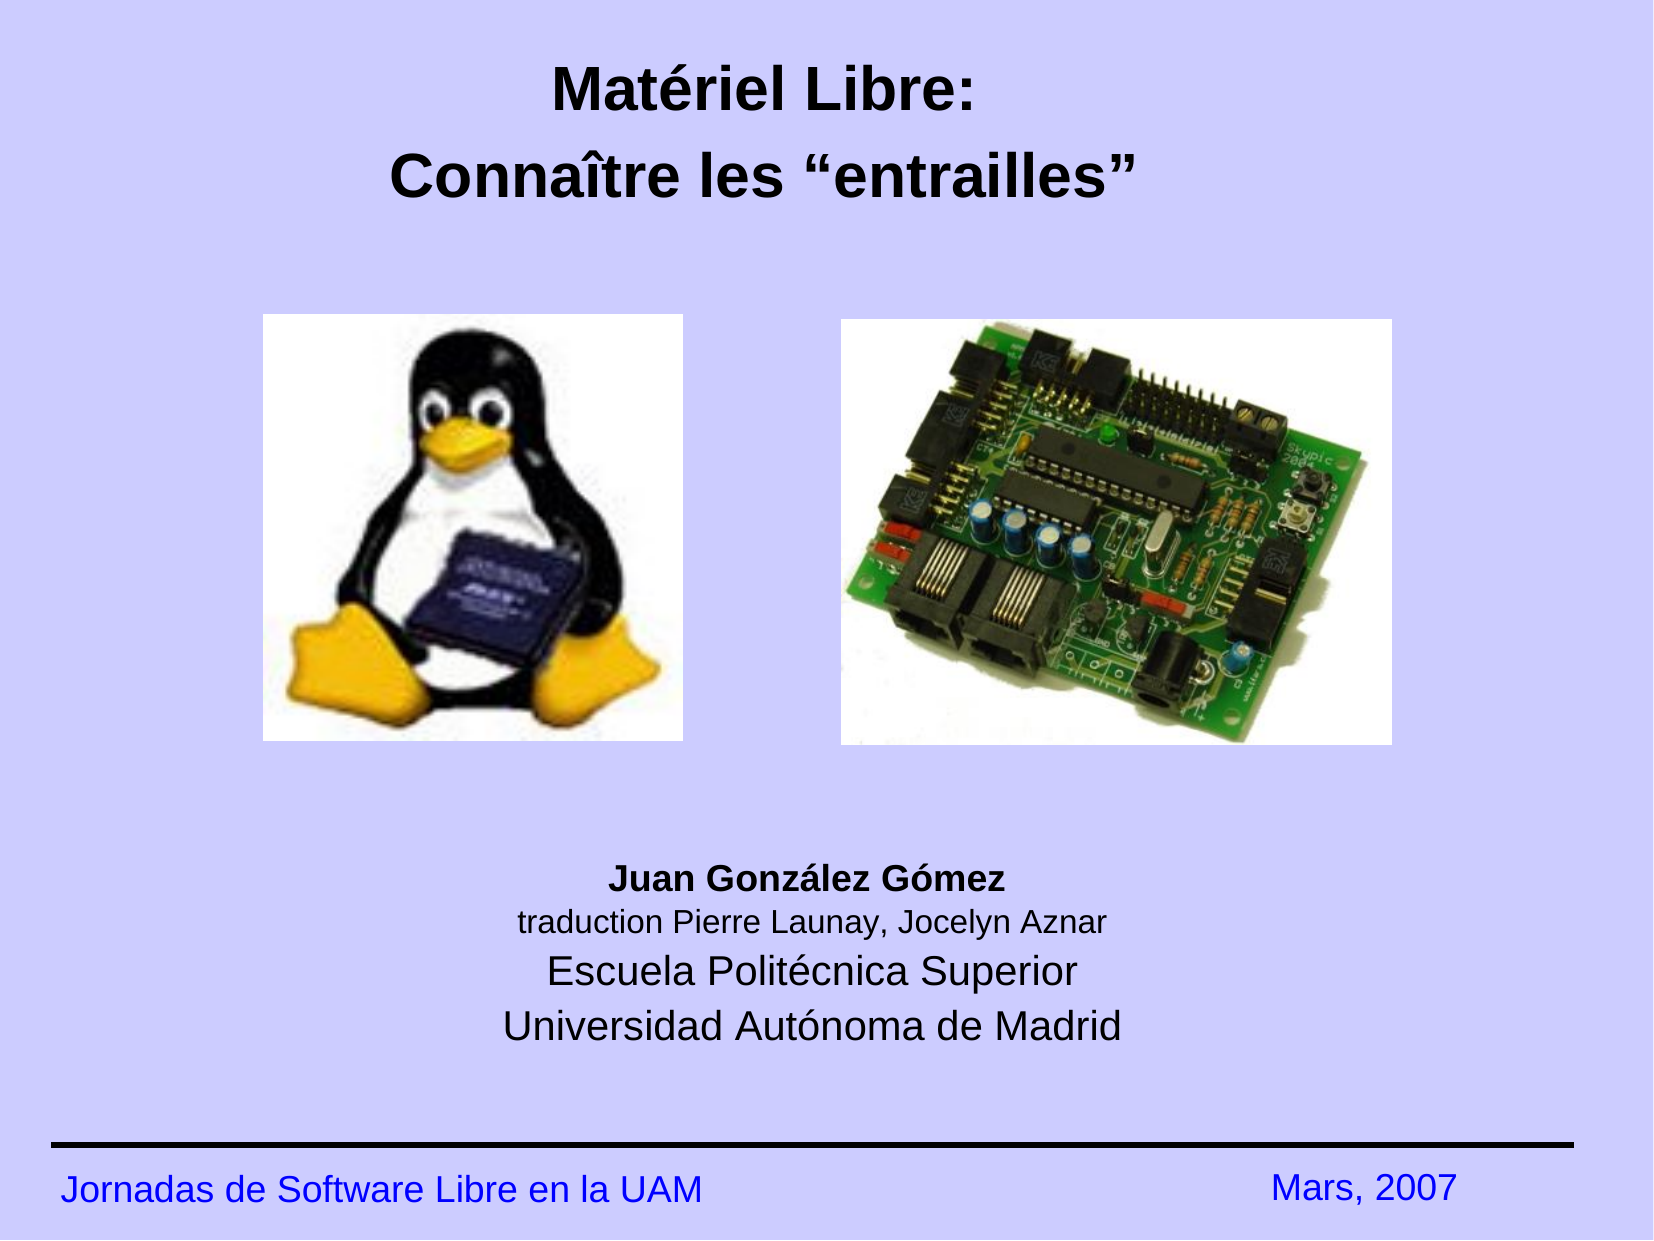

# Matériel Libre: Connaître les “entrailles”
Juan González Gómez
traduction Pierre Launay, Jocelyn Aznar
Escuela Politécnica Superior
Universidad Autónoma de Madrid
Mars, 2007
Jornadas de Software Libre en la UAM